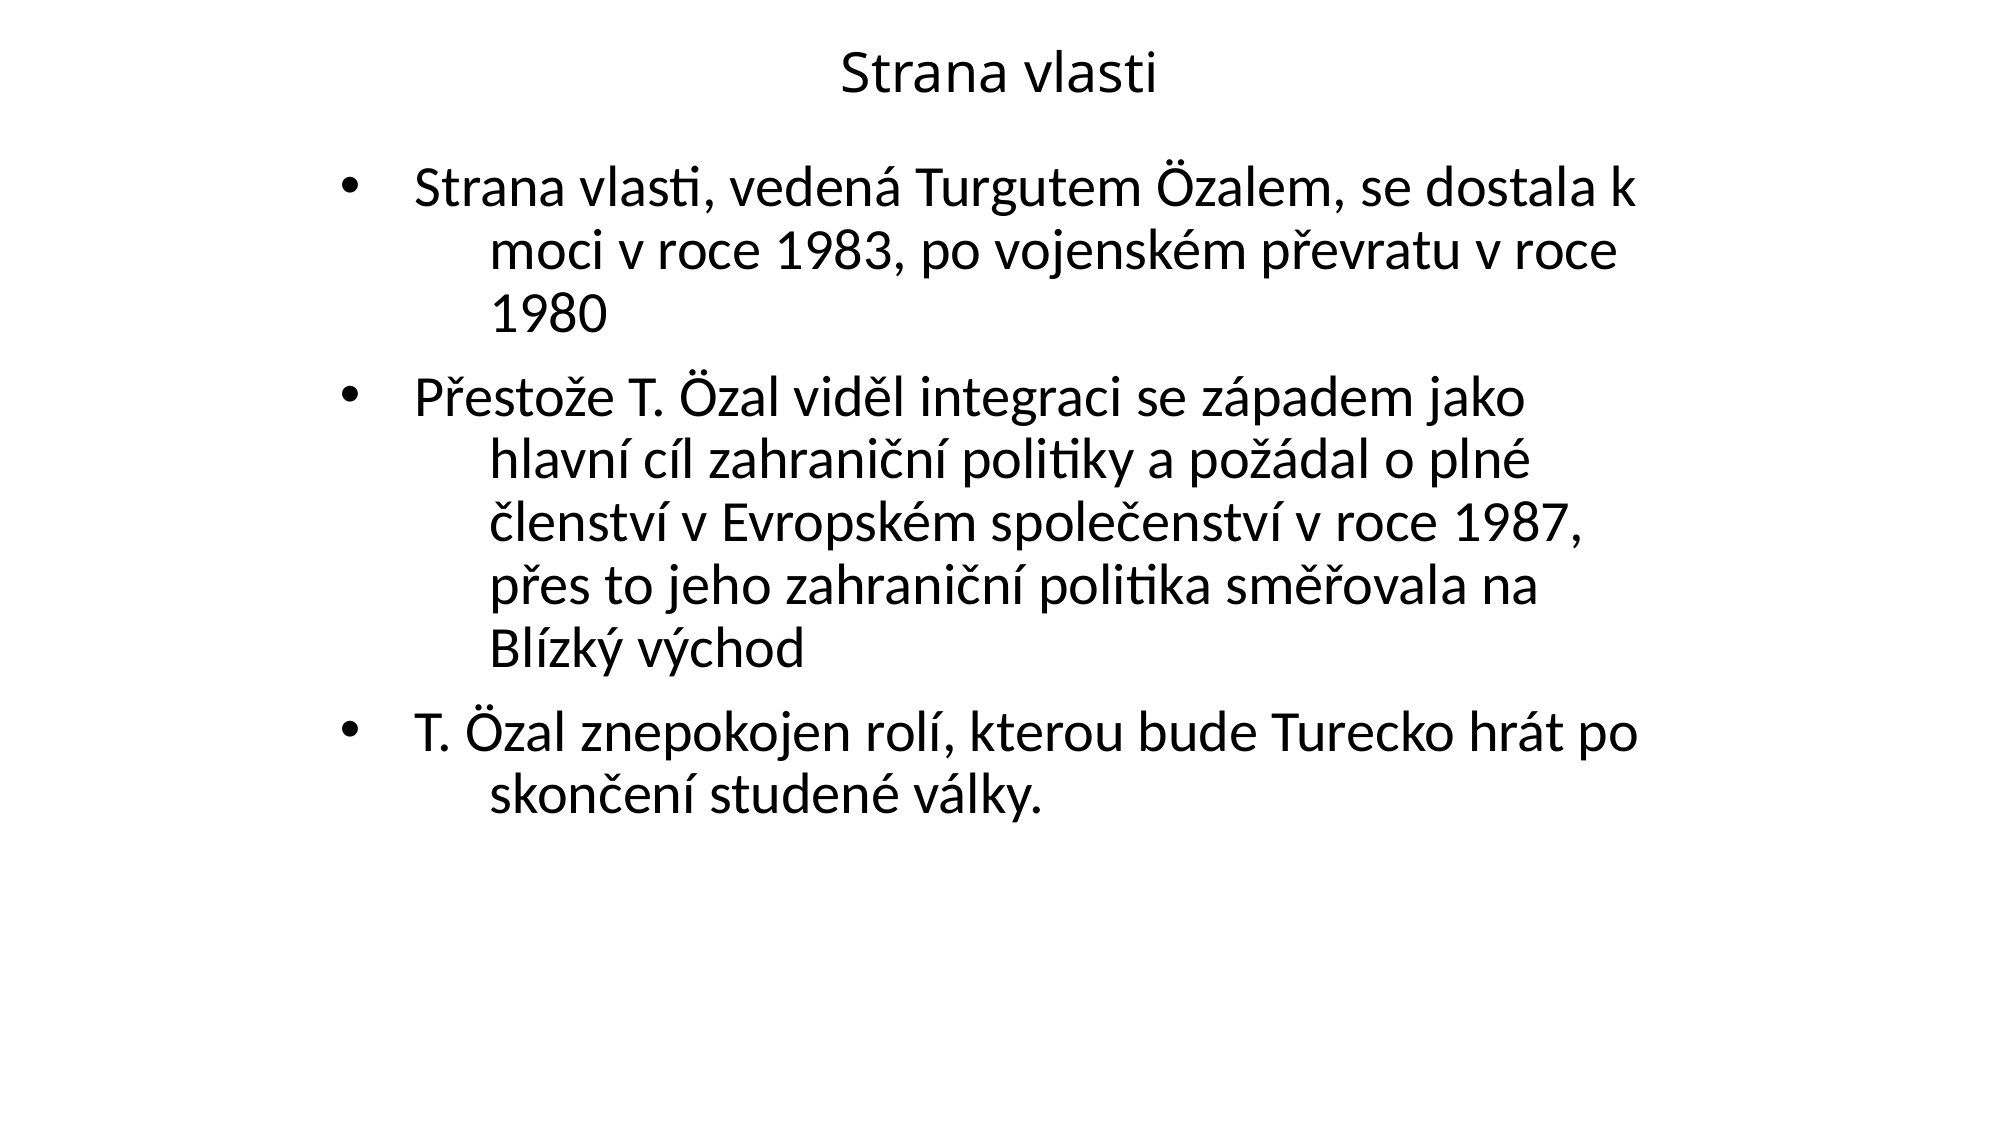

# Strana vlasti
Strana vlasti, vedená Turgutem Özalem, se dostala k moci v roce 1983, po vojenském převratu v roce 1980
Přestože T. Özal viděl integraci se západem jako hlavní cíl zahraniční politiky a požádal o plné členství v Evropském společenství v roce 1987, přes to jeho zahraniční politika směřovala na Blízký východ
T. Özal znepokojen rolí, kterou bude Turecko hrát po skončení studené války.